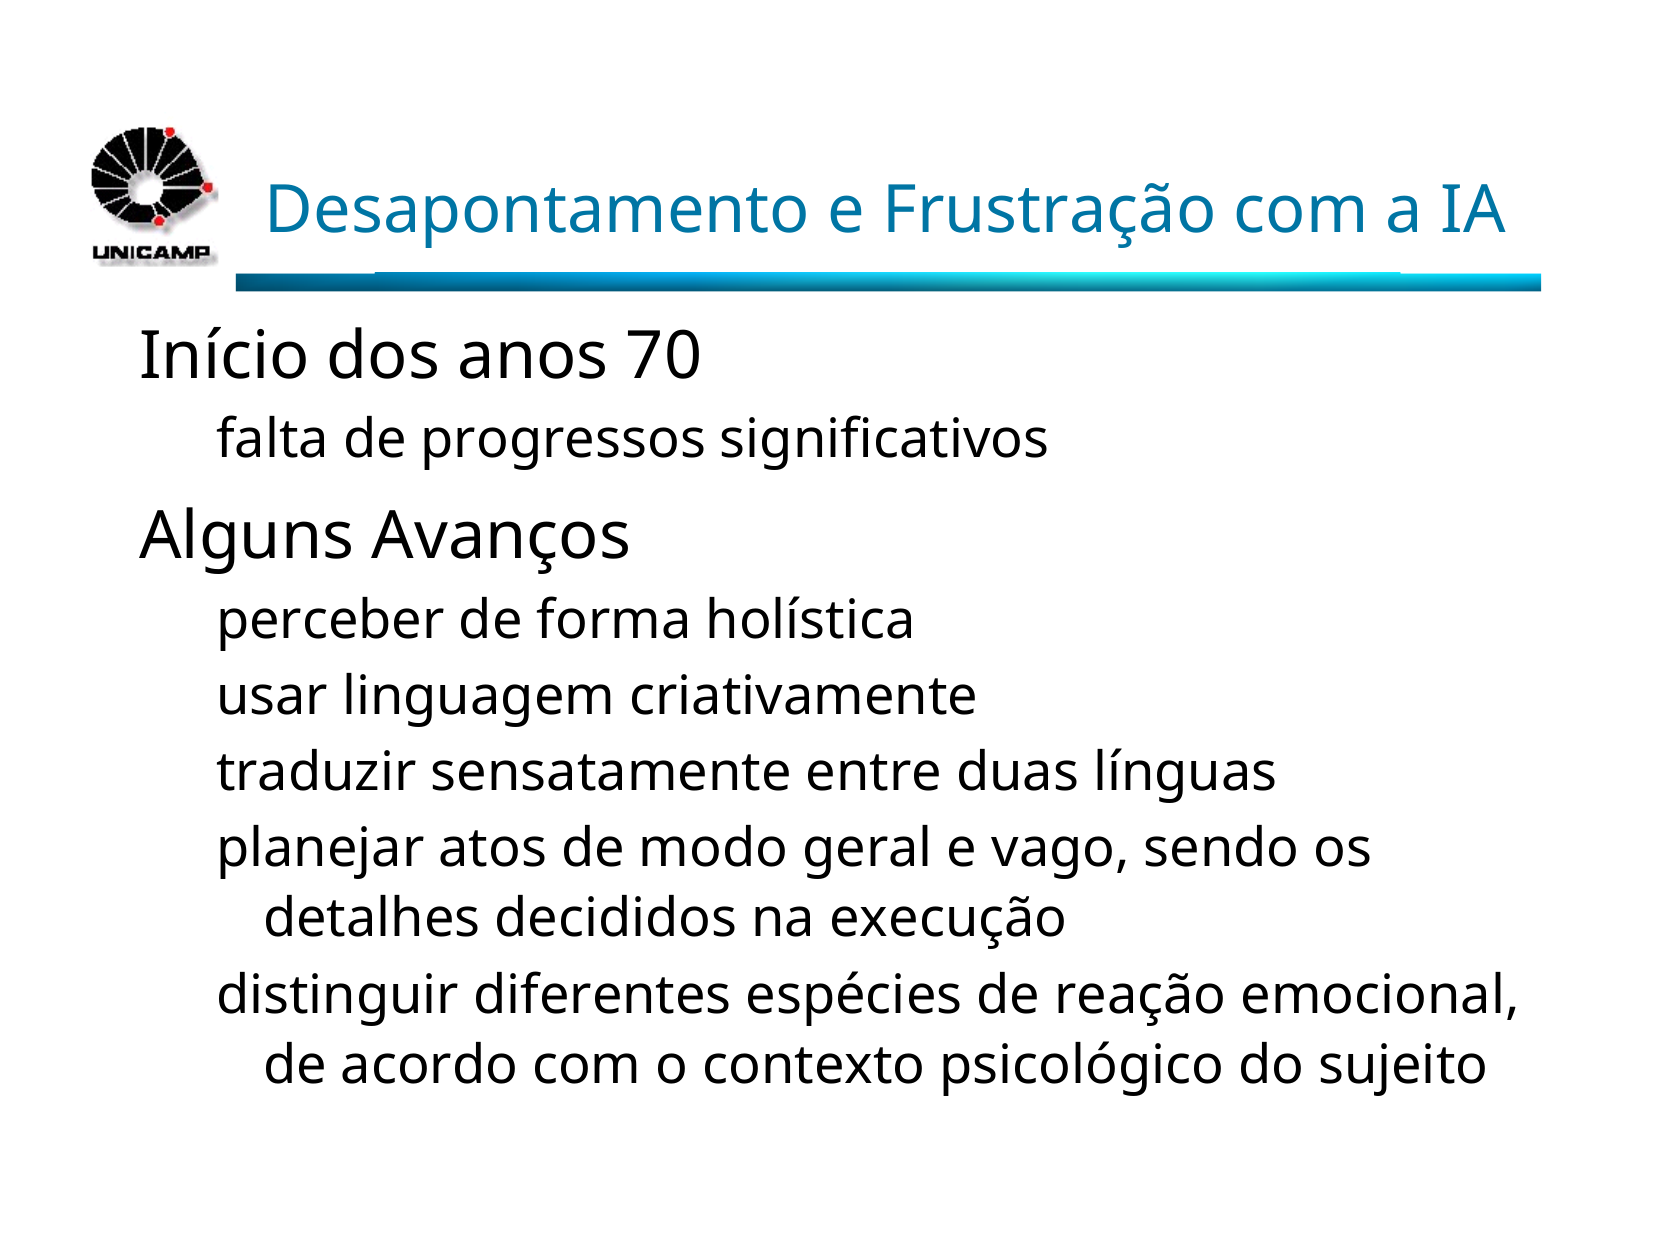

# Desapontamento e Frustração com a IA
Início dos anos 70
falta de progressos significativos
Alguns Avanços
perceber de forma holística
usar linguagem criativamente
traduzir sensatamente entre duas línguas
planejar atos de modo geral e vago, sendo os detalhes decididos na execução
distinguir diferentes espécies de reação emocional, de acordo com o contexto psicológico do sujeito